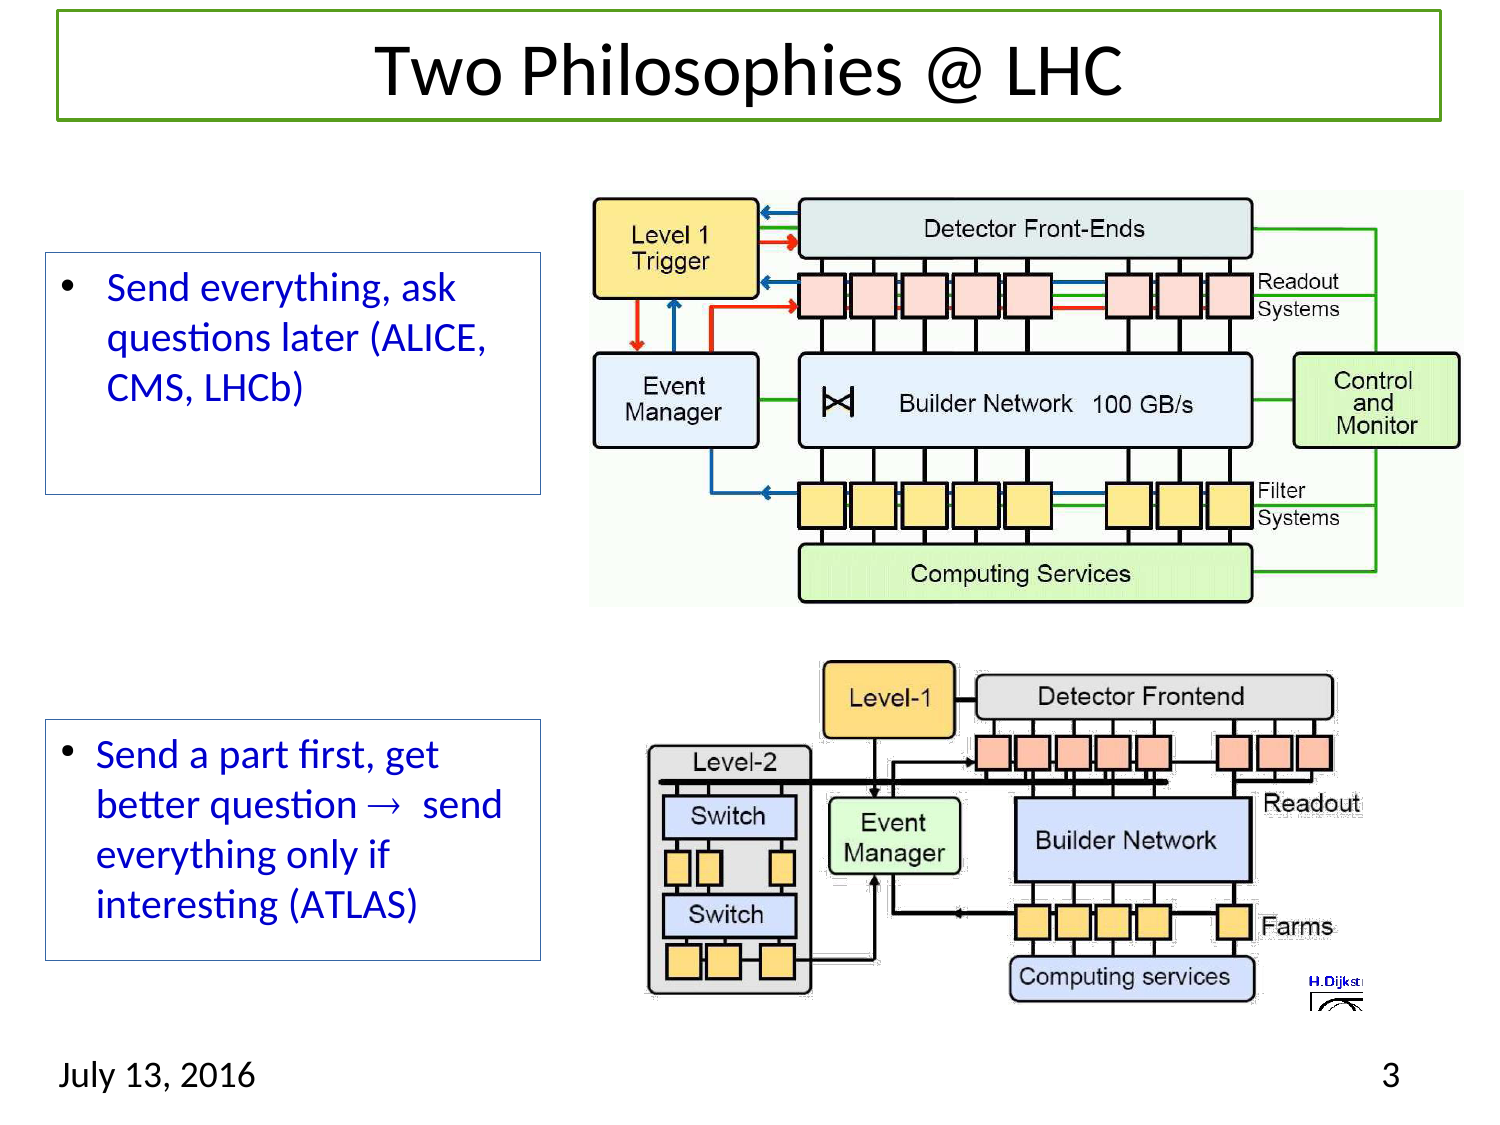

# Two Philosophies @ LHC
Send everything, ask questions later (ALICE, CMS, LHCb)
Send a part first, get better question  send everything only if interesting (ATLAS)
3